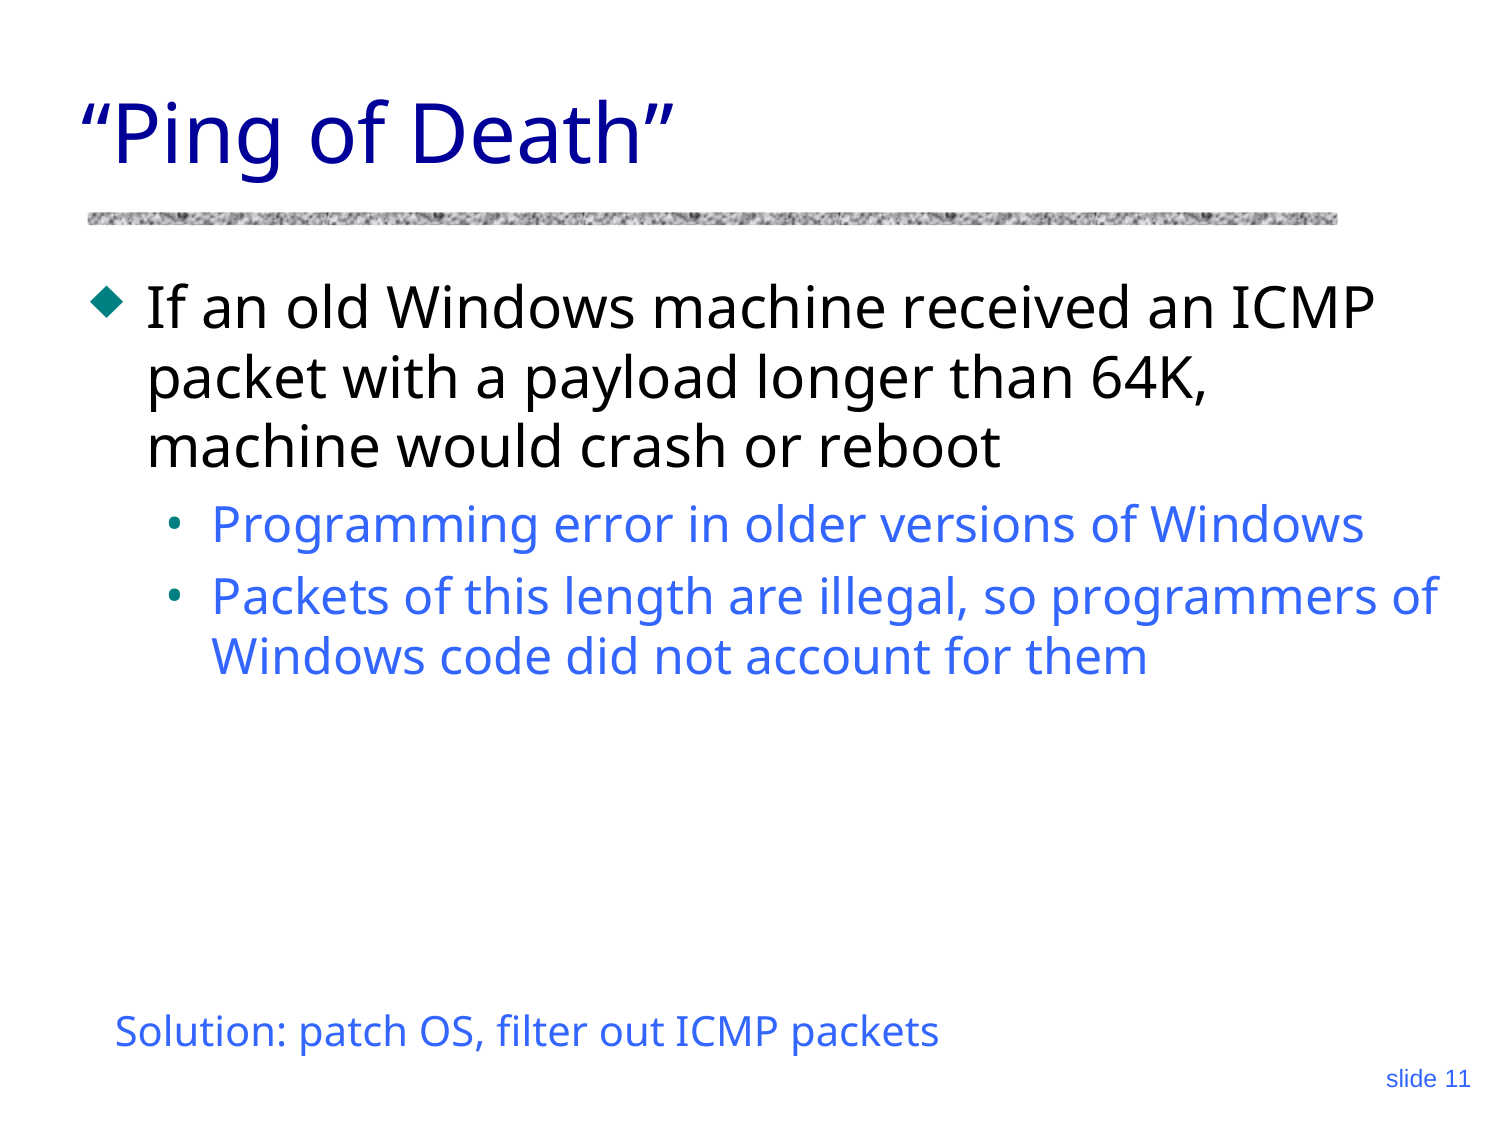

# “Ping of Death”
If an old Windows machine received an ICMP packet with a payload longer than 64K, machine would crash or reboot
Programming error in older versions of Windows
Packets of this length are illegal, so programmers of Windows code did not account for them
Solution: patch OS, filter out ICMP packets
slide